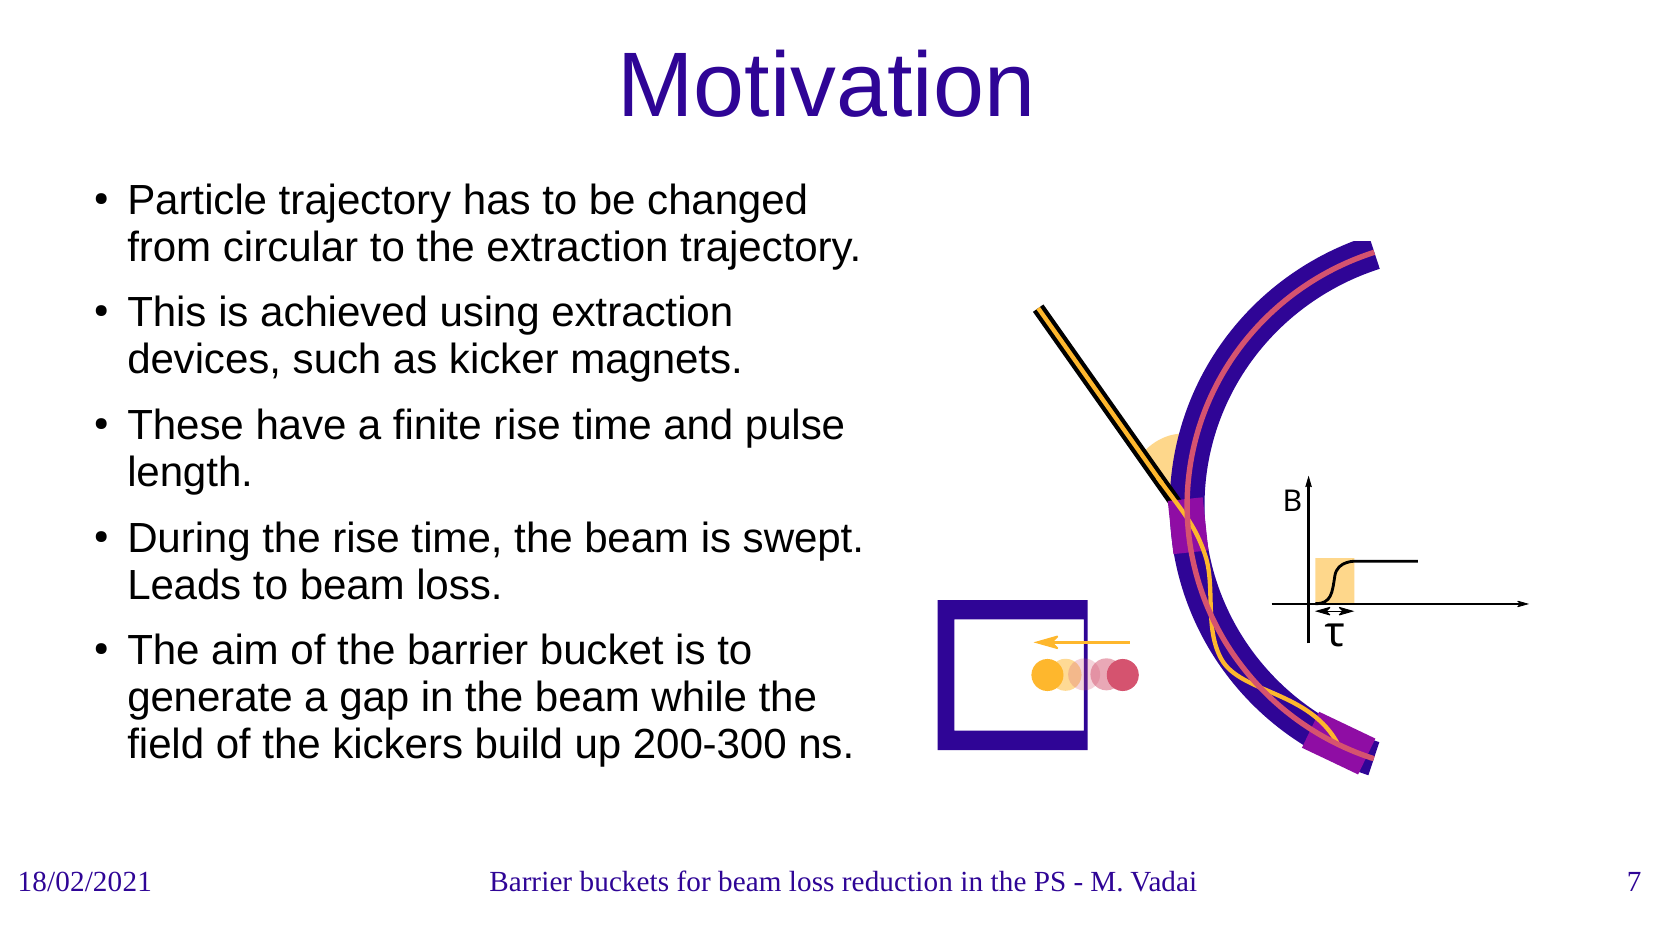

# Motivation
Particle trajectory has to be changed from circular to the extraction trajectory.
This is achieved using extraction devices, such as kicker magnets.
These have a finite rise time and pulse length.
During the rise time, the beam is swept. Leads to beam loss.
The aim of the barrier bucket is to generate a gap in the beam while the field of the kickers build up 200-300 ns.
18/02/2021
Barrier buckets for beam loss reduction in the PS - M. Vadai
7